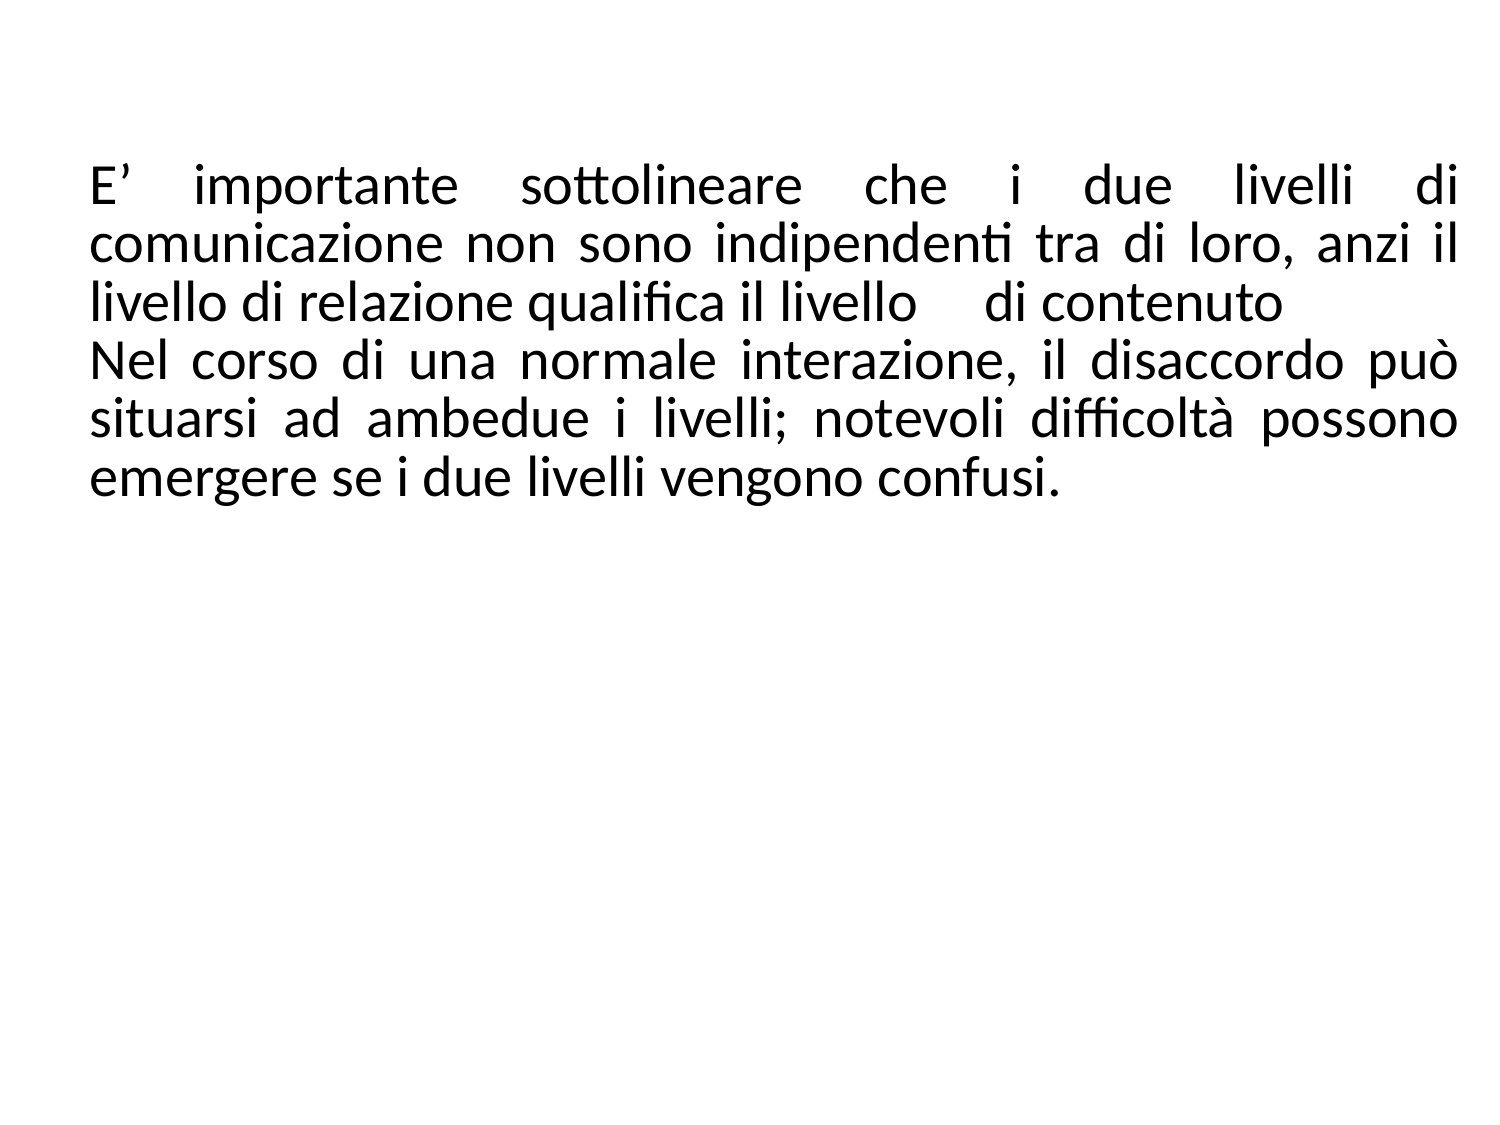

E’ importante sottolineare che i due livelli di comunicazione non sono indipendenti tra di loro, anzi il livello di relazione qualifica il livello di contenuto
Nel corso di una normale interazione, il disaccordo può situarsi ad ambedue i livelli; notevoli difficoltà possono emergere se i due livelli vengono confusi.